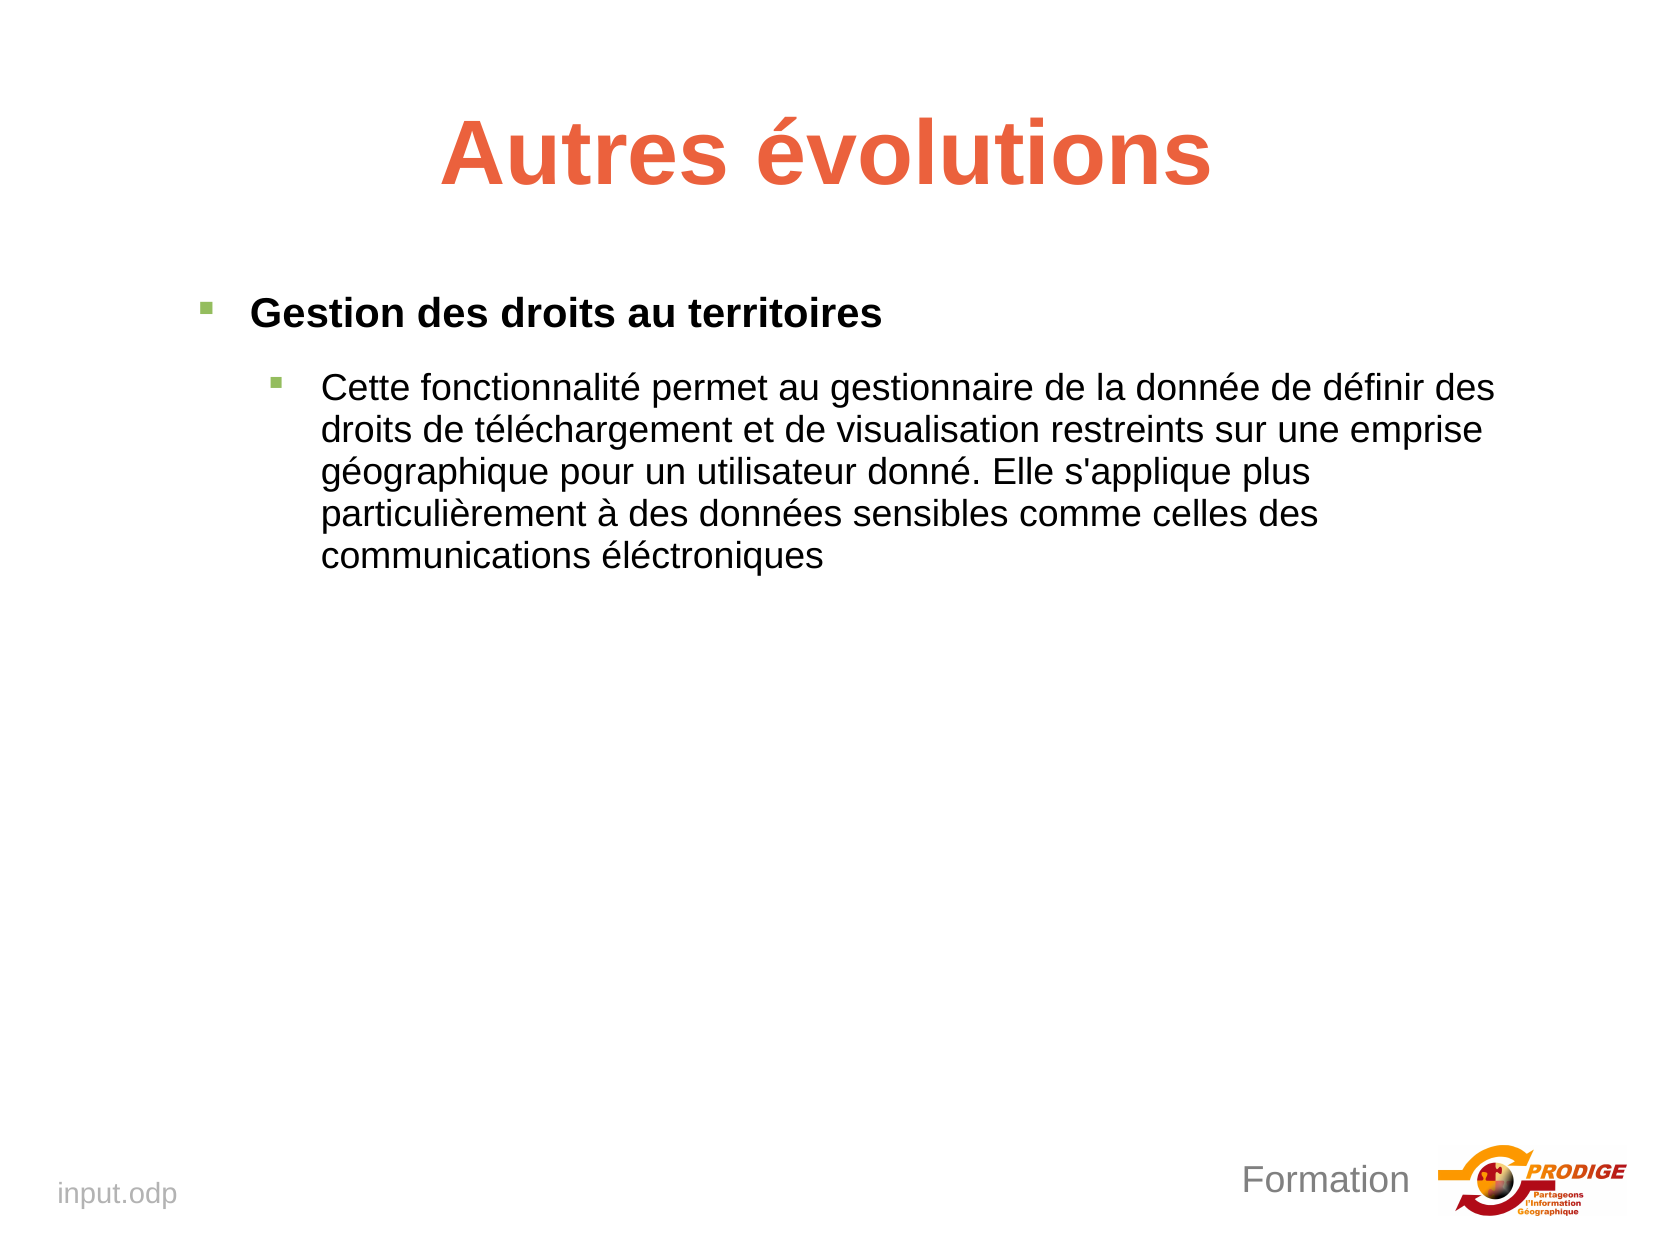

# Autres évolutions
Gestion des droits au territoires
Cette fonctionnalité permet au gestionnaire de la donnée de définir des droits de téléchargement et de visualisation restreints sur une emprise géographique pour un utilisateur donné. Elle s'applique plus particulièrement à des données sensibles comme celles des communications éléctroniques